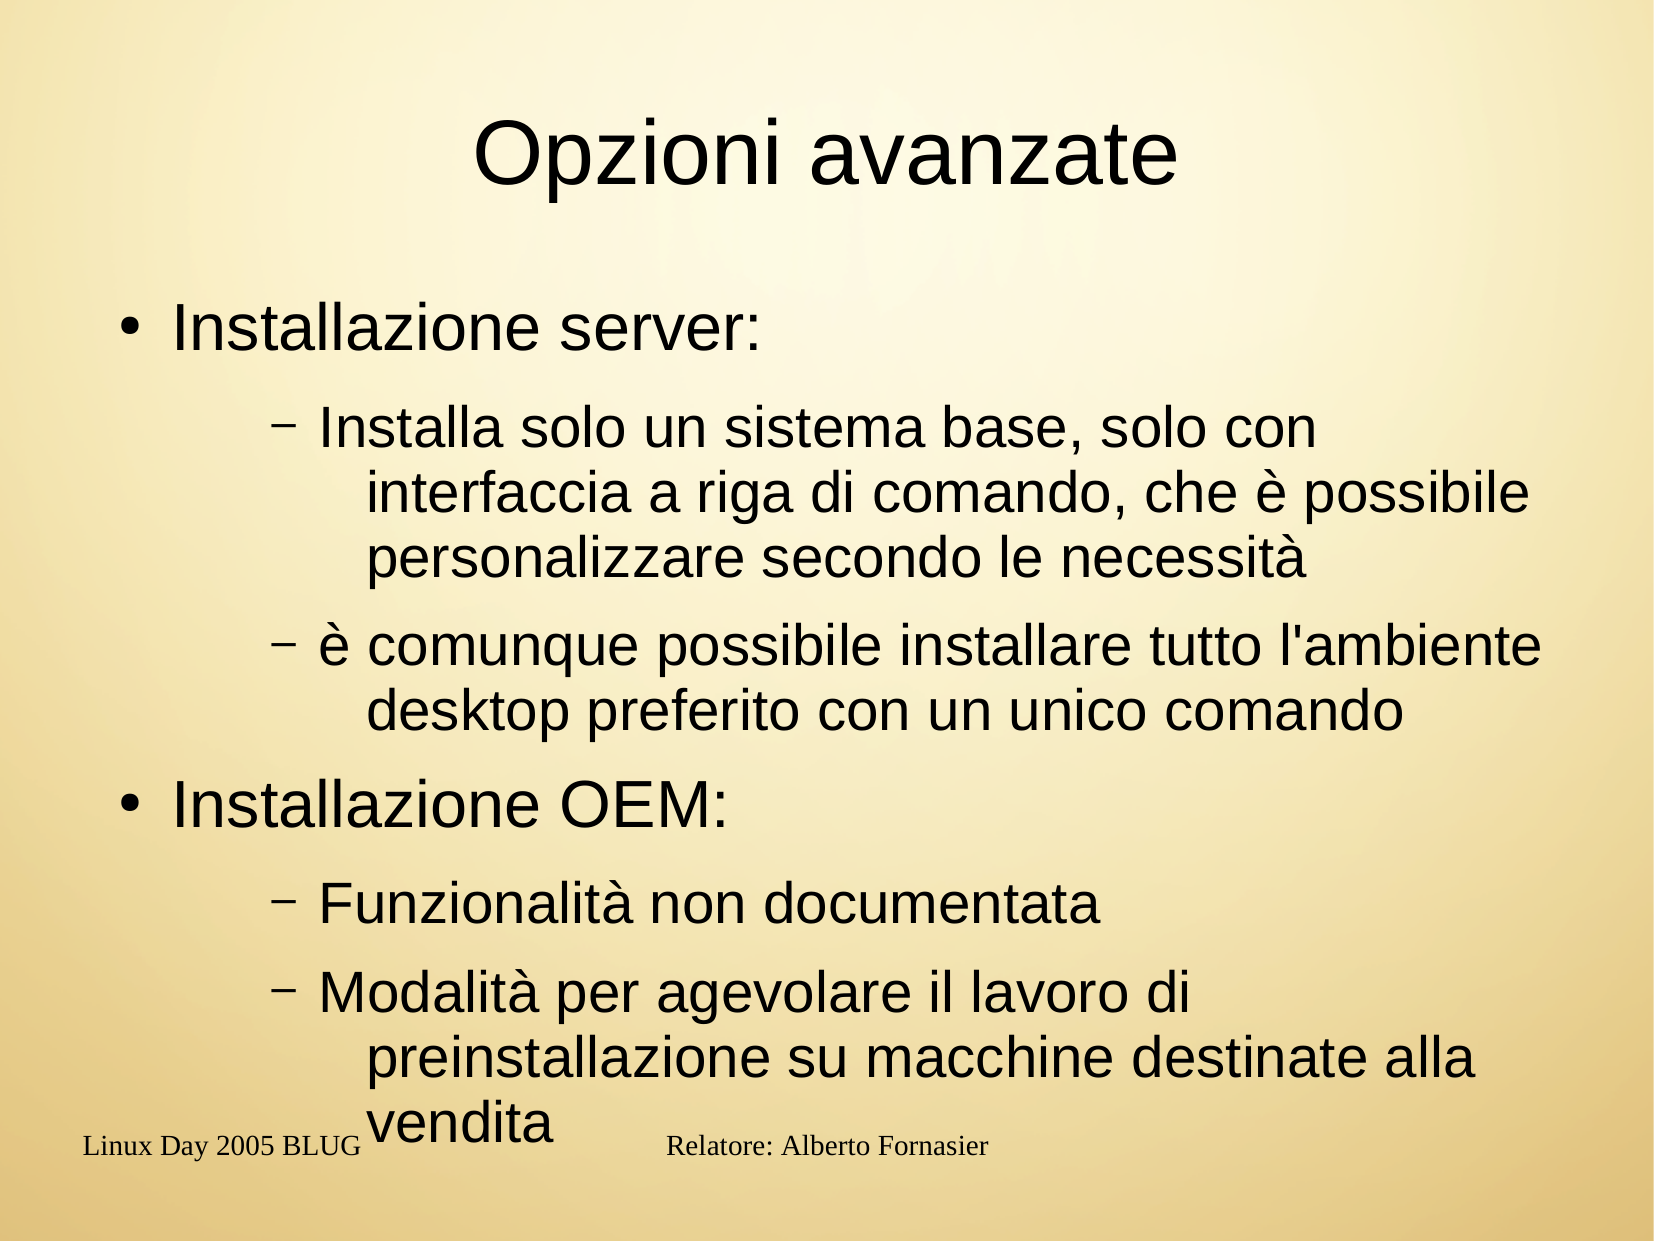

# Opzioni avanzate
Installazione server:
Installa solo un sistema base, solo con interfaccia a riga di comando, che è possibile personalizzare secondo le necessità
è comunque possibile installare tutto l'ambiente desktop preferito con un unico comando
Installazione OEM:
Funzionalità non documentata
Modalità per agevolare il lavoro di preinstallazione su macchine destinate alla vendita